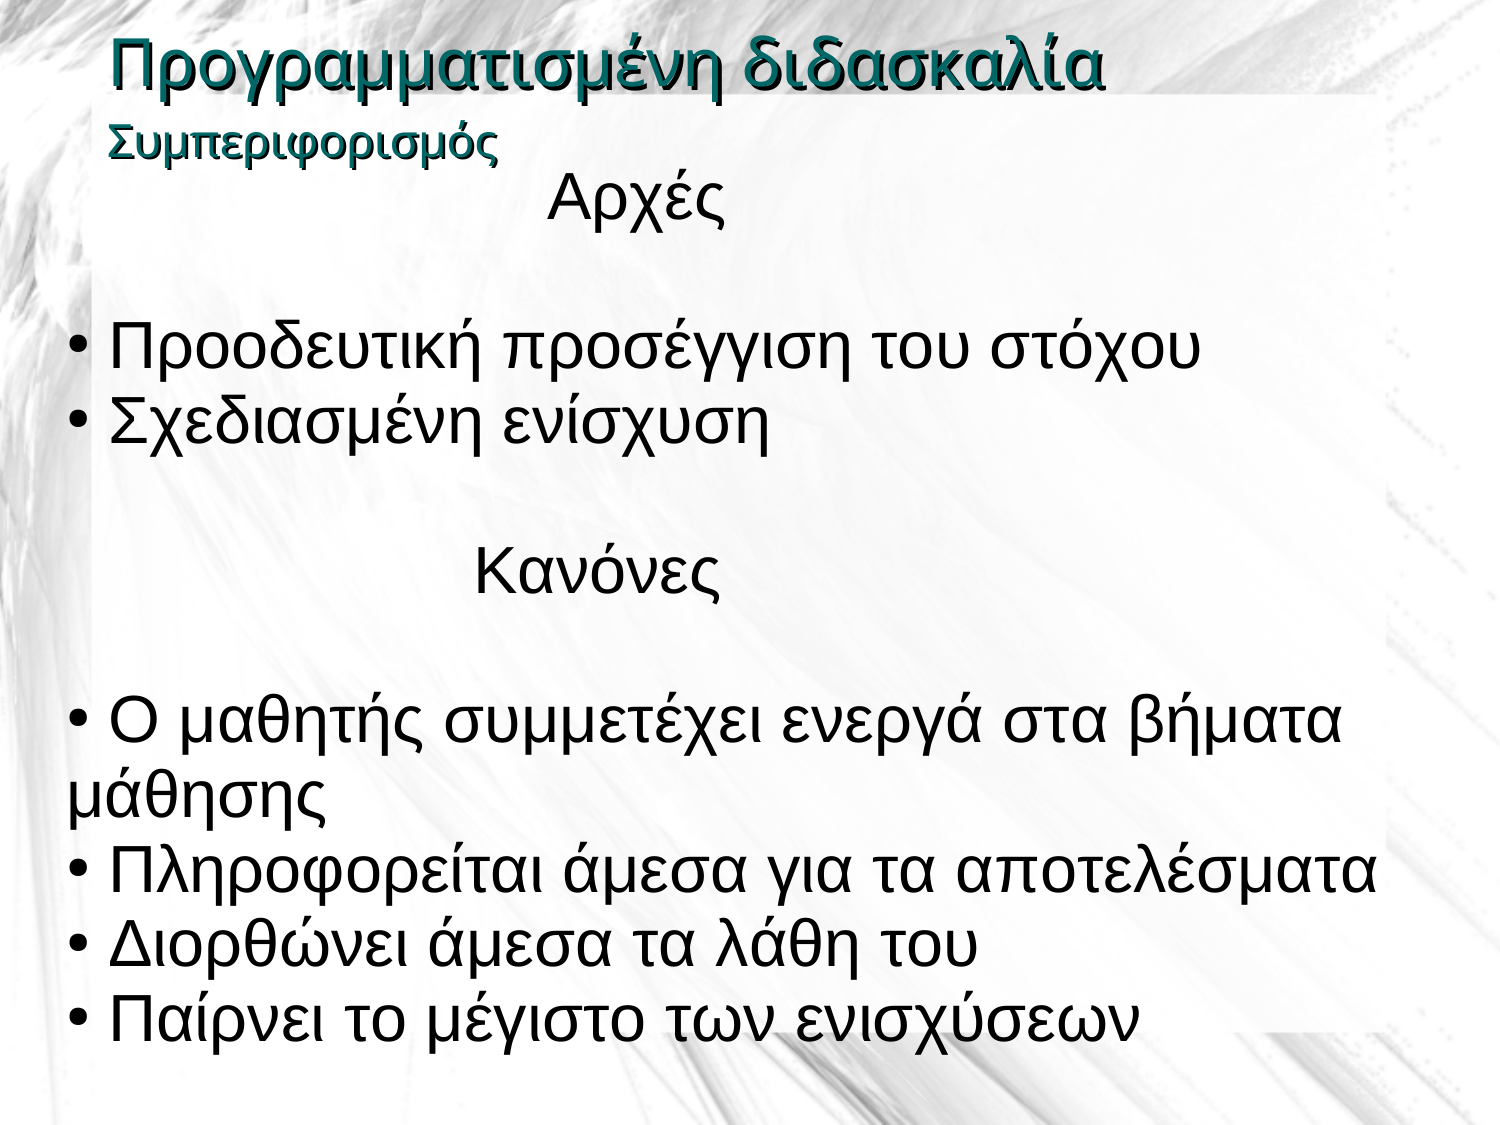

# Προγραμματισμένη διδασκαλία Συμπεριφορισμός
 Αρχές
 Προοδευτική προσέγγιση του στόχου
 Σχεδιασμένη ενίσχυση
 Κανόνες
 Ο μαθητής συμμετέχει ενεργά στα βήματα μάθησης
 Πληροφορείται άμεσα για τα αποτελέσματα
 Διορθώνει άμεσα τα λάθη του
 Παίρνει το μέγιστο των ενισχύσεων